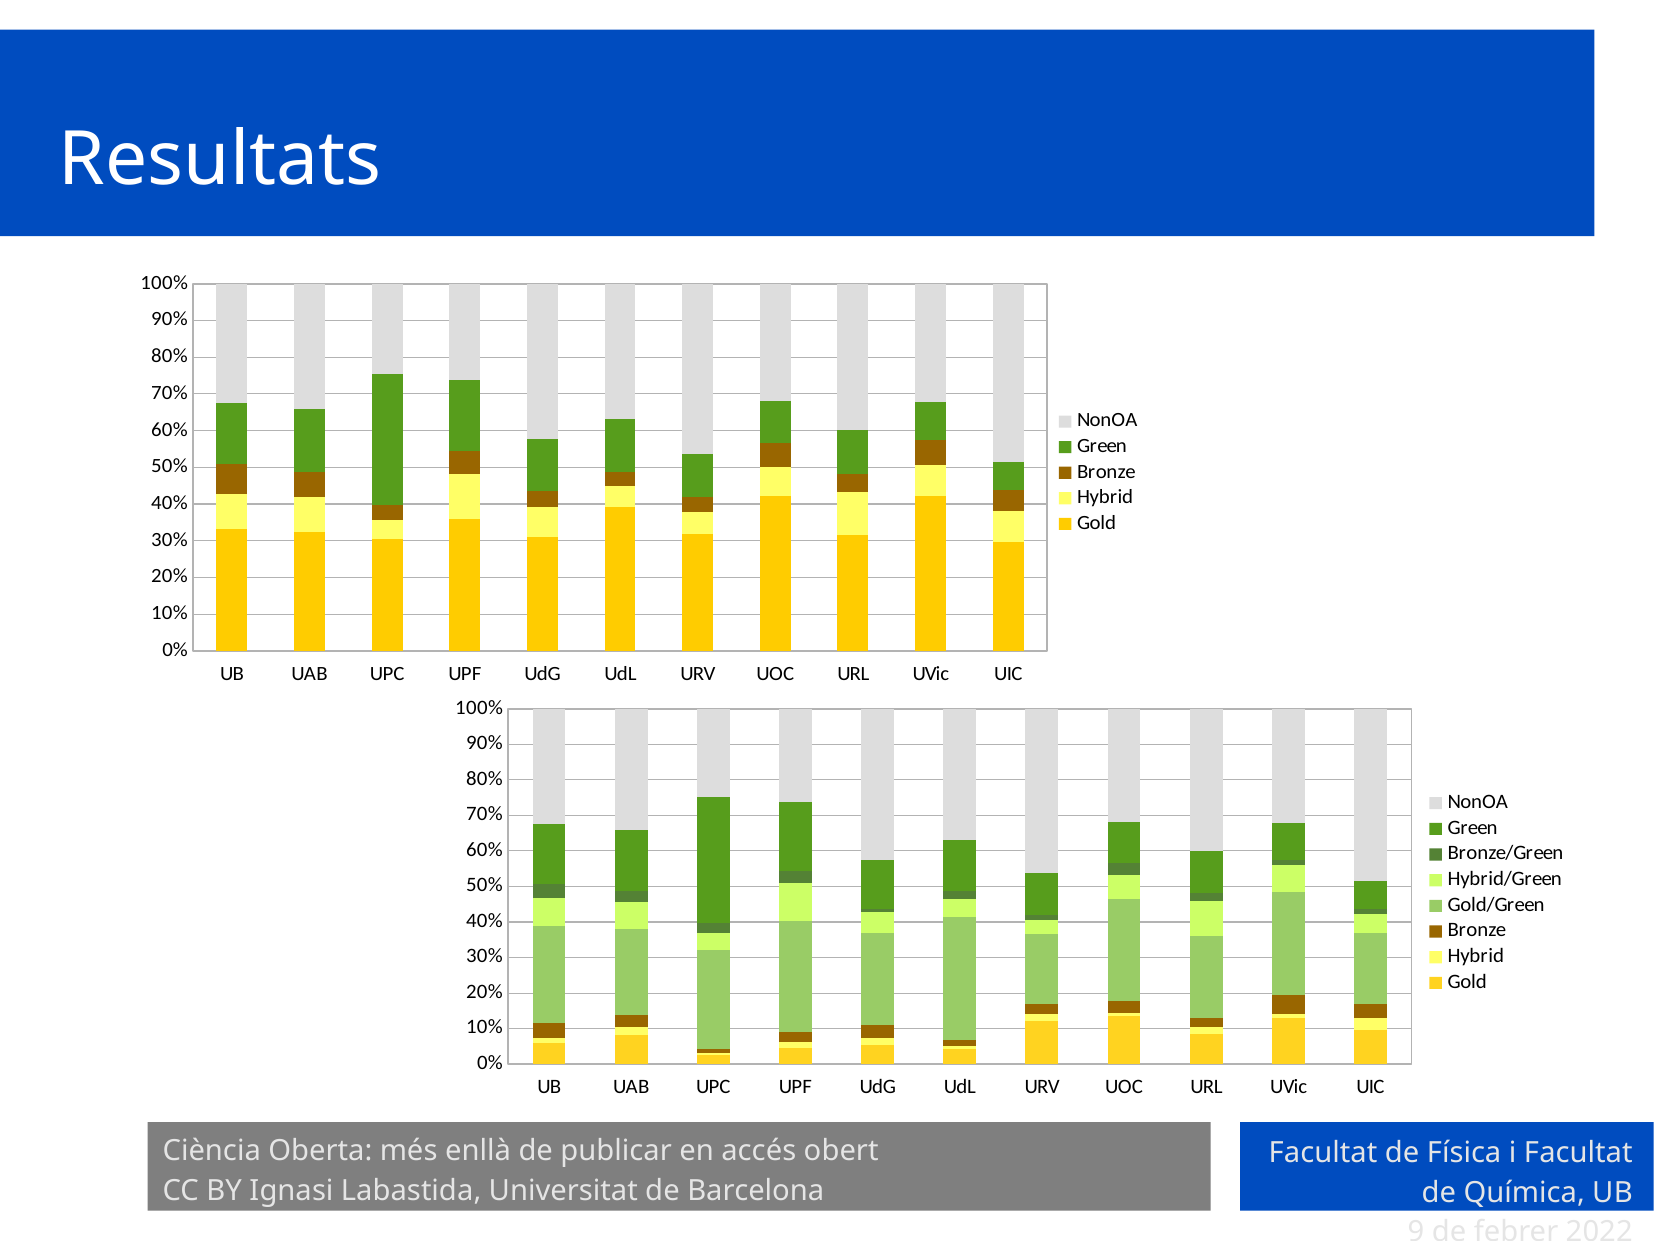

# Resultats
### Chart
| Category | Gold | Hybrid | Bronze | Green | NonOA |
|---|---|---|---|---|---|
| UB | 2342.0 | 675.0 | 577.0 | 1182.0 | 2299.0 |
| UAB | 1855.0 | 546.0 | 386.0 | 976.0 | 1951.0 |
| UPC | 676.0 | 115.0 | 88.0 | 787.0 | 547.0 |
| UPF | 689.0 | 236.0 | 123.0 | 372.0 | 505.0 |
| UdG | 297.0 | 76.0 | 44.0 | 133.0 | 405.0 |
| UdL | 322.0 | 46.0 | 33.0 | 118.0 | 303.0 |
| URV | 432.0 | 80.0 | 55.0 | 160.0 | 627.0 |
| UOC | 189.0 | 35.0 | 30.0 | 51.0 | 143.0 |
| URL | 183.0 | 68.0 | 29.0 | 69.0 | 232.0 |
| UVic | 148.0 | 30.0 | 24.0 | 36.0 | 113.0 |
| UIC | 149.0 | 44.0 | 28.0 | 39.0 | 245.0 |
### Chart
| Category | Gold | Hybrid | Bronze | Gold/Green | Hybrid/Green | Bronze/Green | Green | NonOA |
|---|---|---|---|---|---|---|---|---|
| UB | 418.0 | 110.0 | 291.0 | 1924.0 | 565.0 | 286.0 | 1182.0 | 2299.0 |
| UAB | 472.0 | 122.0 | 199.0 | 1383.0 | 424.0 | 187.0 | 976.0 | 1951.0 |
| UPC | 59.0 | 8.0 | 27.0 | 617.0 | 107.0 | 61.0 | 787.0 | 547.0 |
| UPF | 87.0 | 32.0 | 56.0 | 602.0 | 204.0 | 67.0 | 372.0 | 505.0 |
| UdG | 52.0 | 17.0 | 37.0 | 245.0 | 59.0 | 7.0 | 133.0 | 405.0 |
| UdL | 36.0 | 6.0 | 13.0 | 286.0 | 40.0 | 20.0 | 118.0 | 303.0 |
| URV | 164.0 | 26.0 | 39.0 | 268.0 | 54.0 | 16.0 | 160.0 | 627.0 |
| UOC | 60.0 | 4.0 | 15.0 | 129.0 | 31.0 | 15.0 | 51.0 | 143.0 |
| URL | 49.0 | 11.0 | 16.0 | 134.0 | 57.0 | 13.0 | 69.0 | 232.0 |
| UVic | 46.0 | 3.0 | 19.0 | 102.0 | 27.0 | 5.0 | 36.0 | 113.0 |
| UIC | 48.0 | 17.0 | 21.0 | 101.0 | 27.0 | 7.0 | 39.0 | 245.0 |